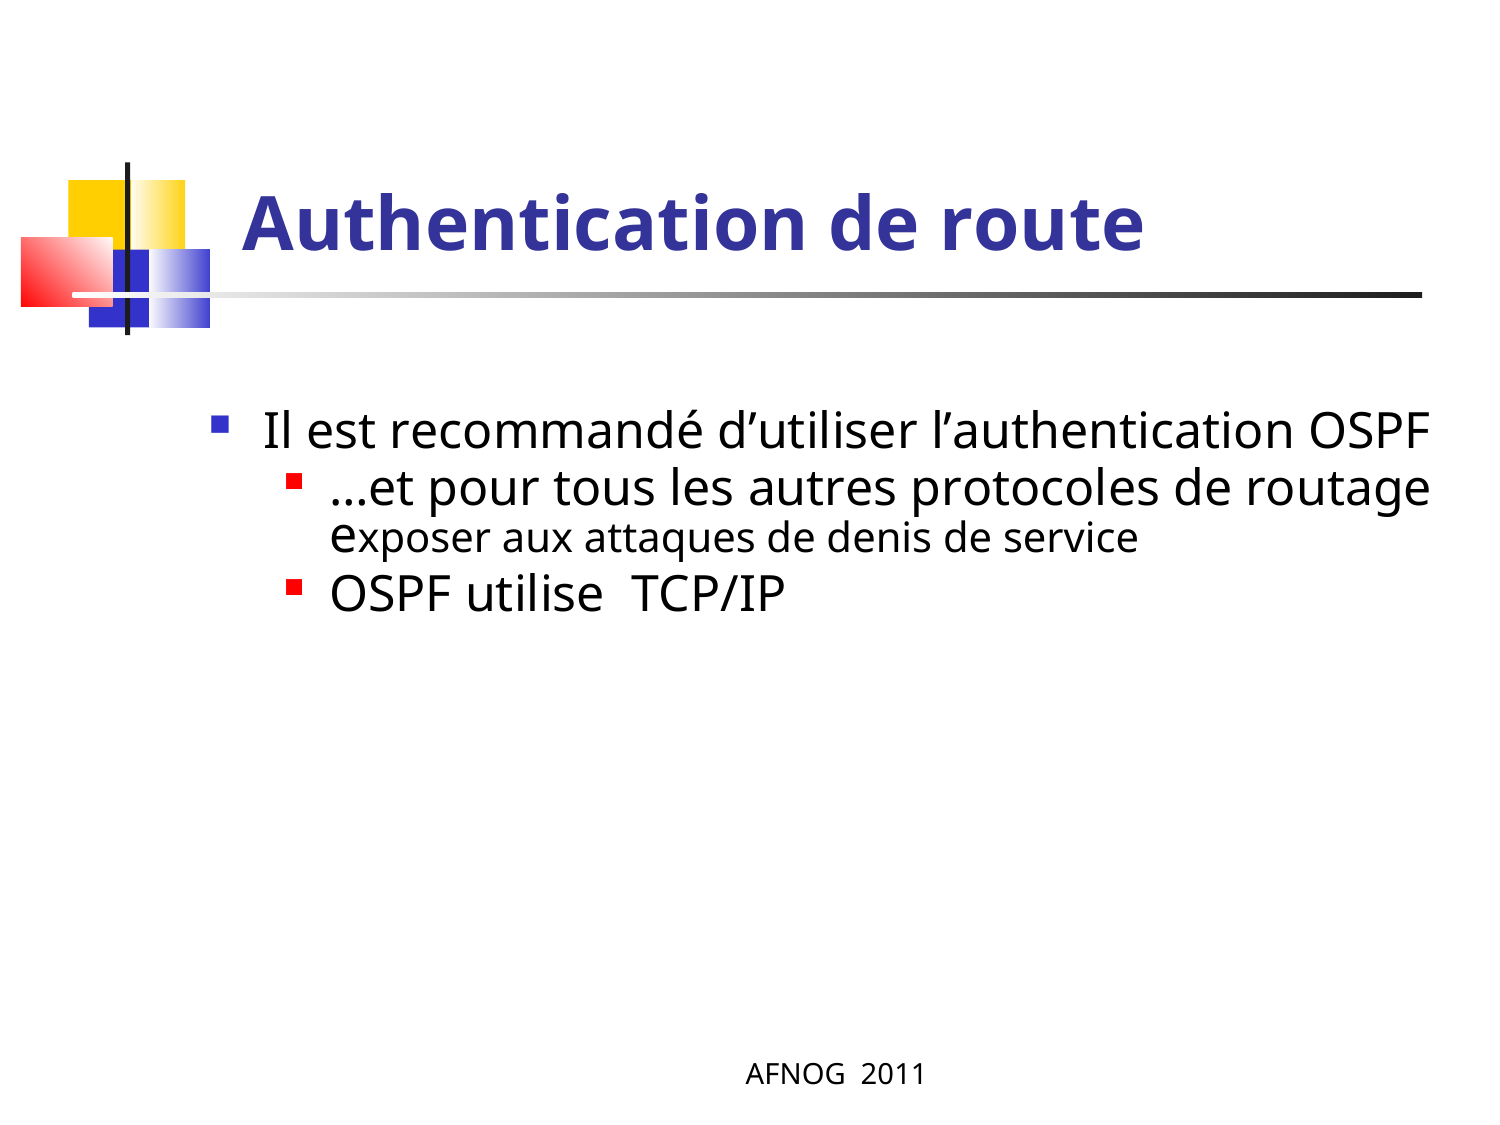

# Authentication de route
Il est recommandé d’utiliser l’authentication OSPF
…et pour tous les autres protocoles de routage exposer aux attaques de denis de service
OSPF utilise TCP/IP
AFNOG 2011